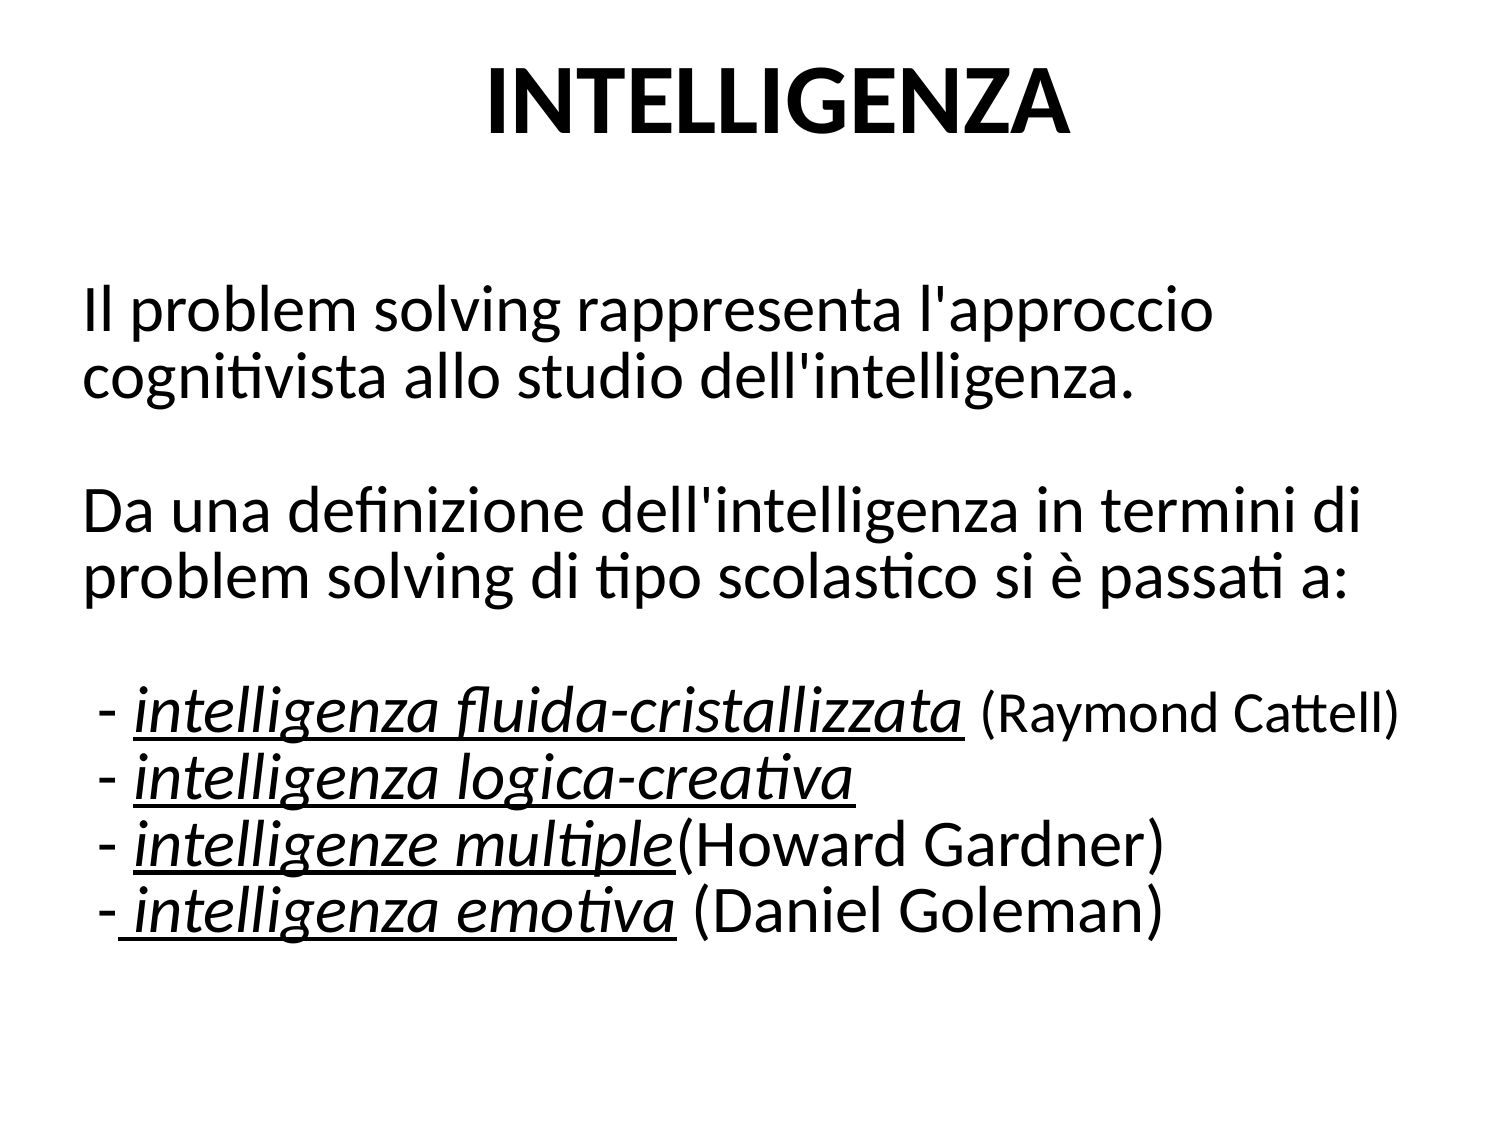

INTELLIGENZA
# Il problem solving rappresenta l'approccio cognitivista allo studio dell'intelligenza. Da una definizione dell'intelligenza in termini di problem solving di tipo scolastico si è passati a: - intelligenza fluida-cristallizzata (Raymond Cattell) - intelligenza logica-creativa - intelligenze multiple(Howard Gardner) - intelligenza emotiva (Daniel Goleman)